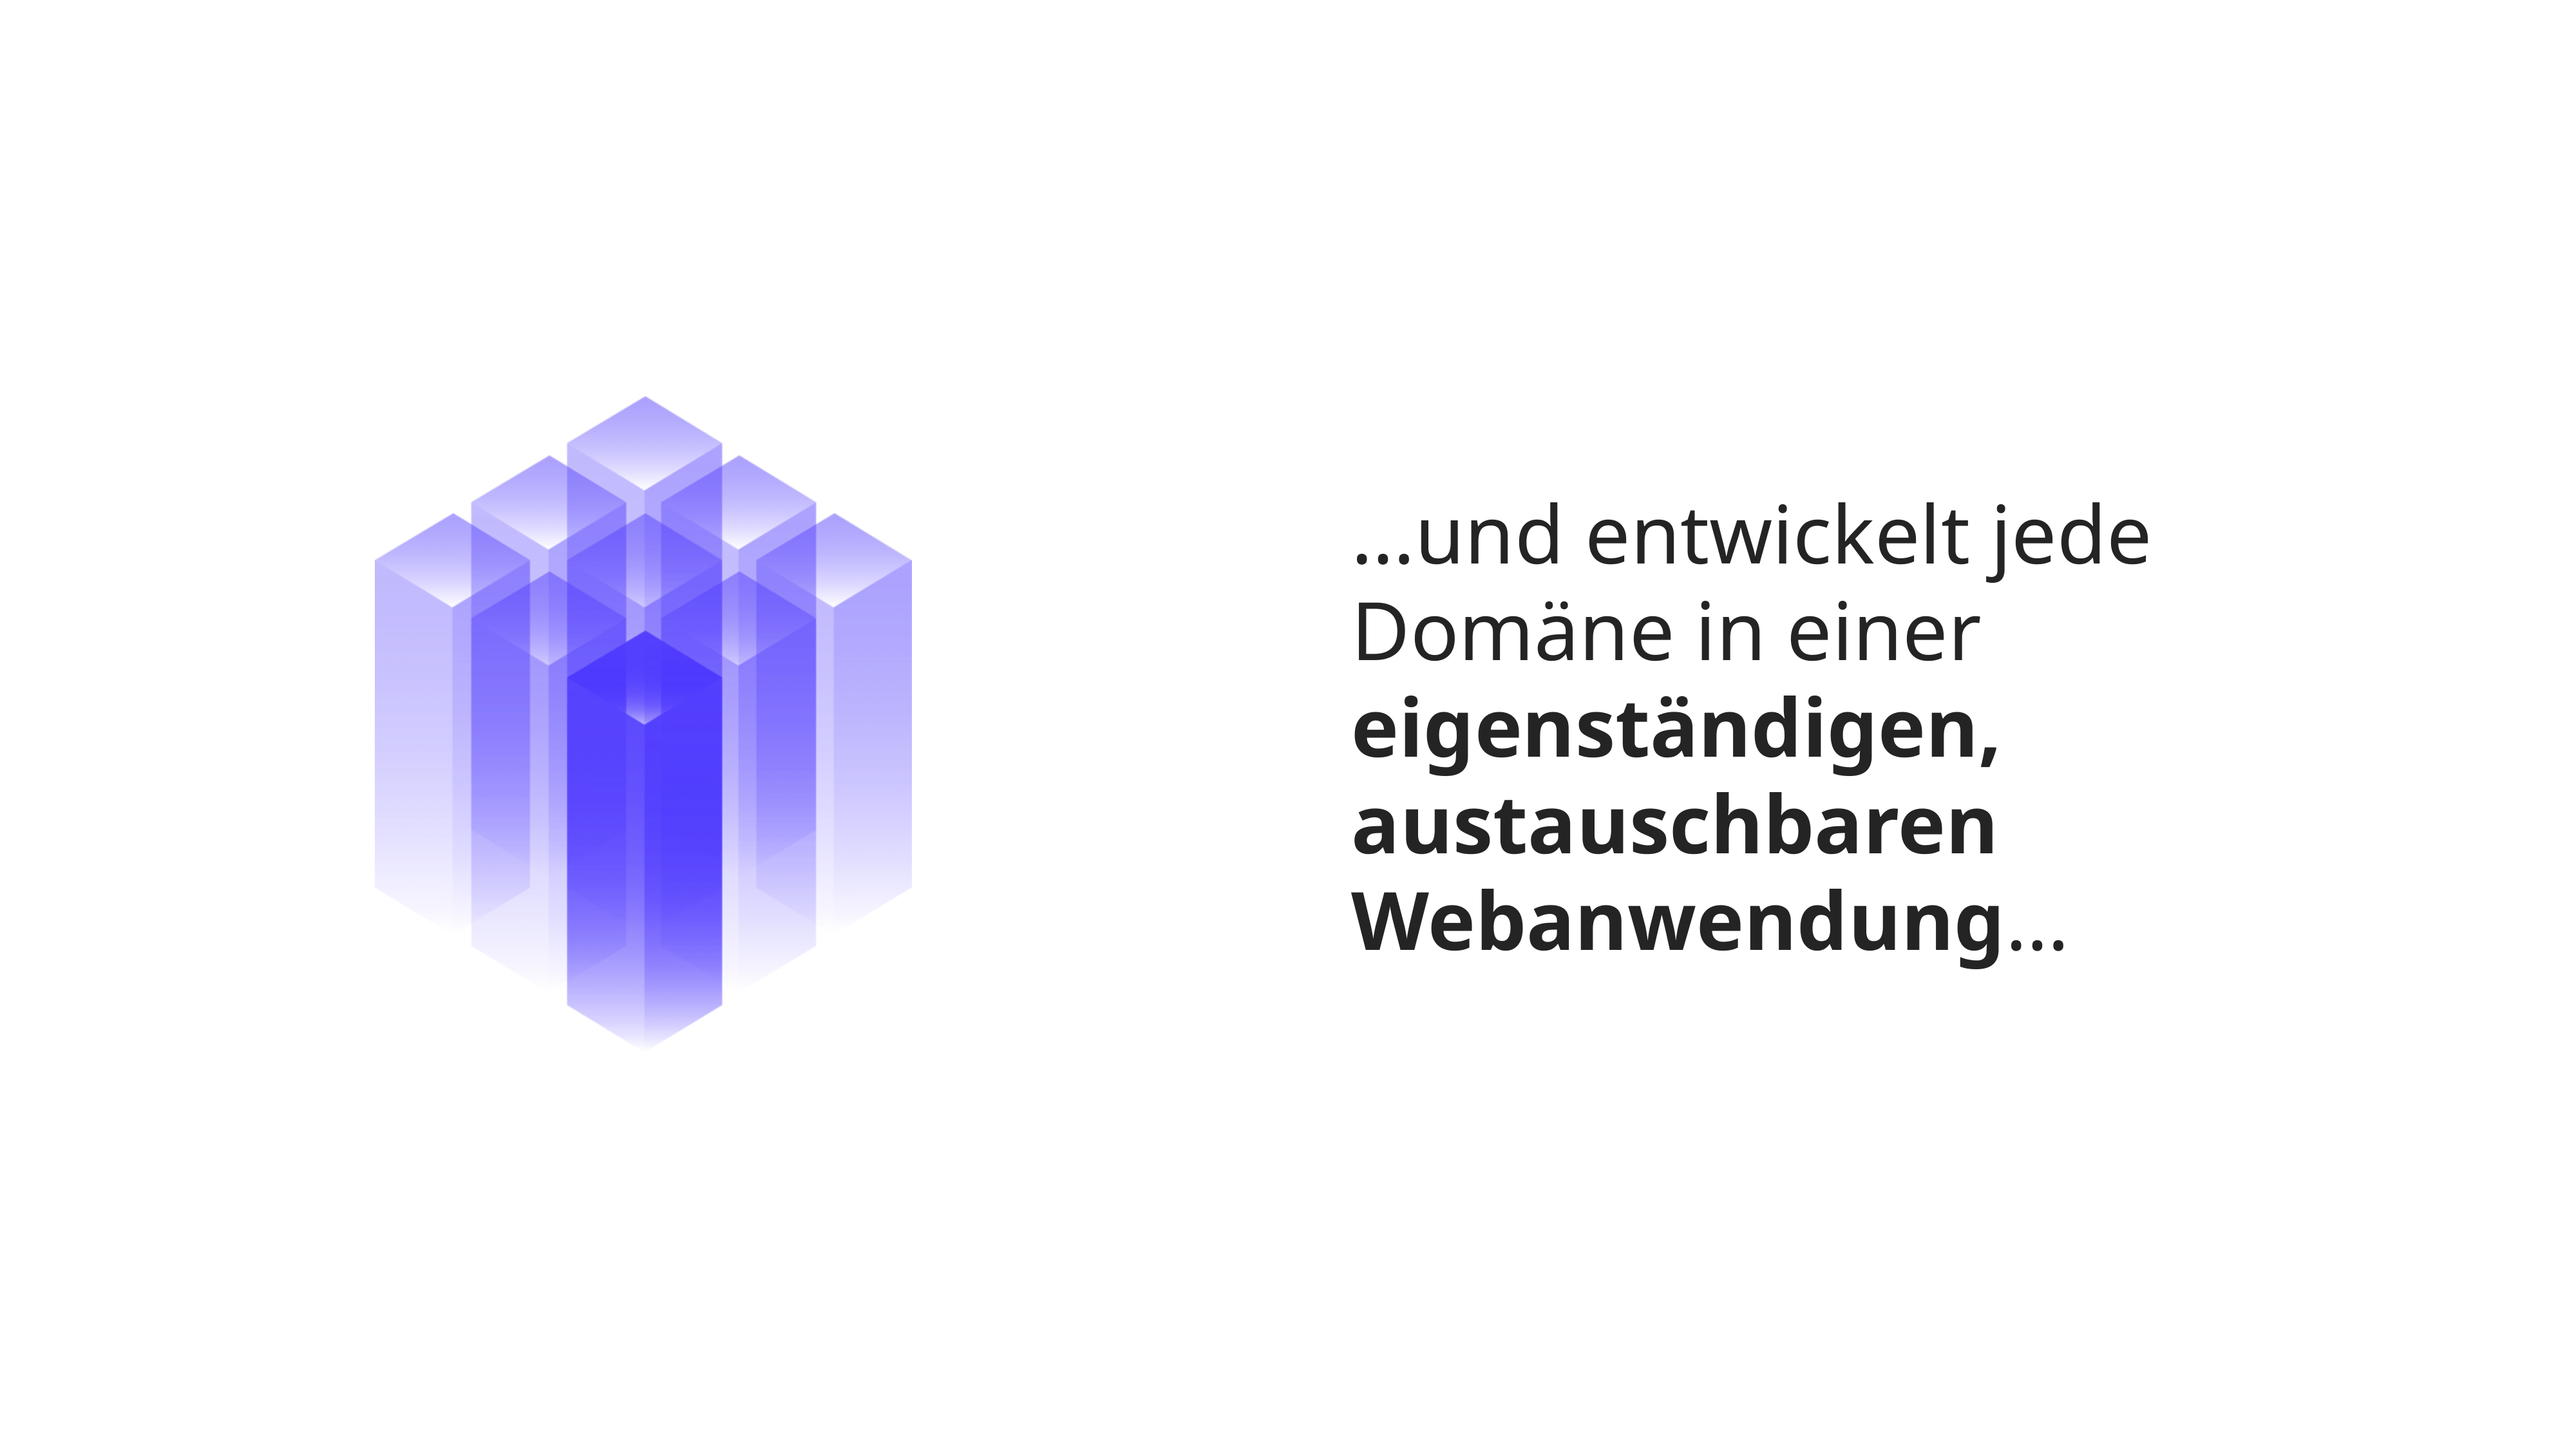

# …und entwickelt jede Domäne in einer eigenständigen, austauschbaren Webanwendung…